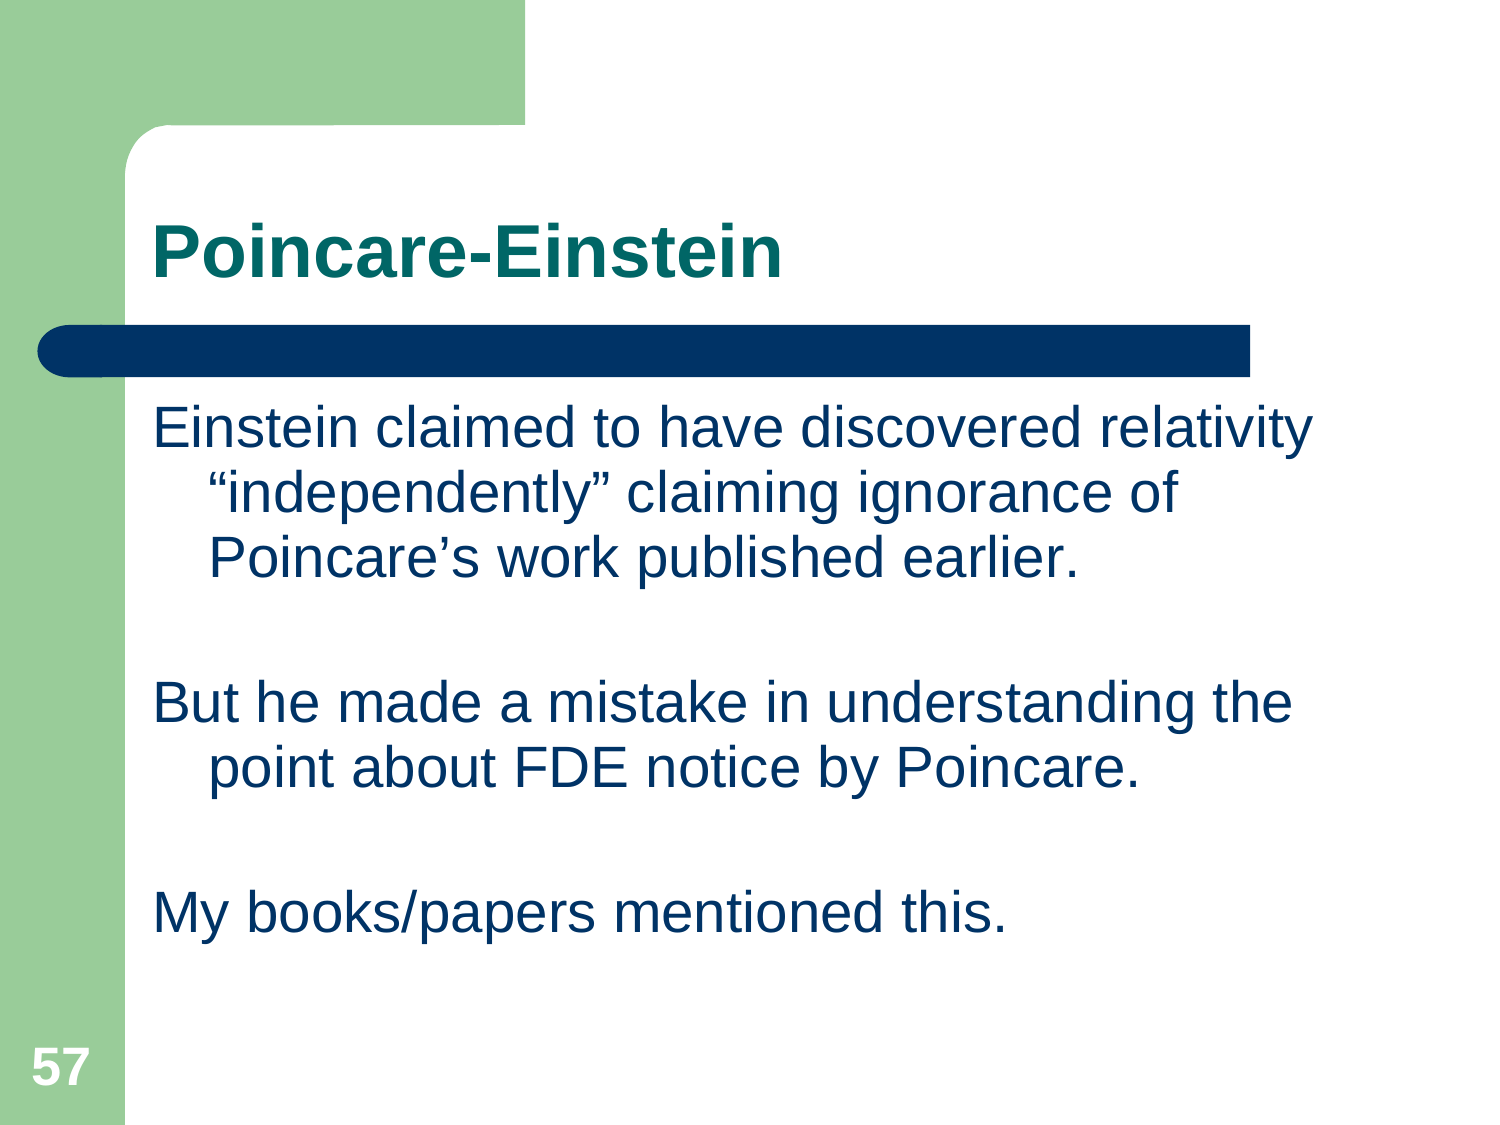

# Poincare-Einstein
Einstein claimed to have discovered relativity “independently” claiming ignorance of Poincare’s work published earlier.
But he made a mistake in understanding the point about FDE notice by Poincare.
My books/papers mentioned this.
57